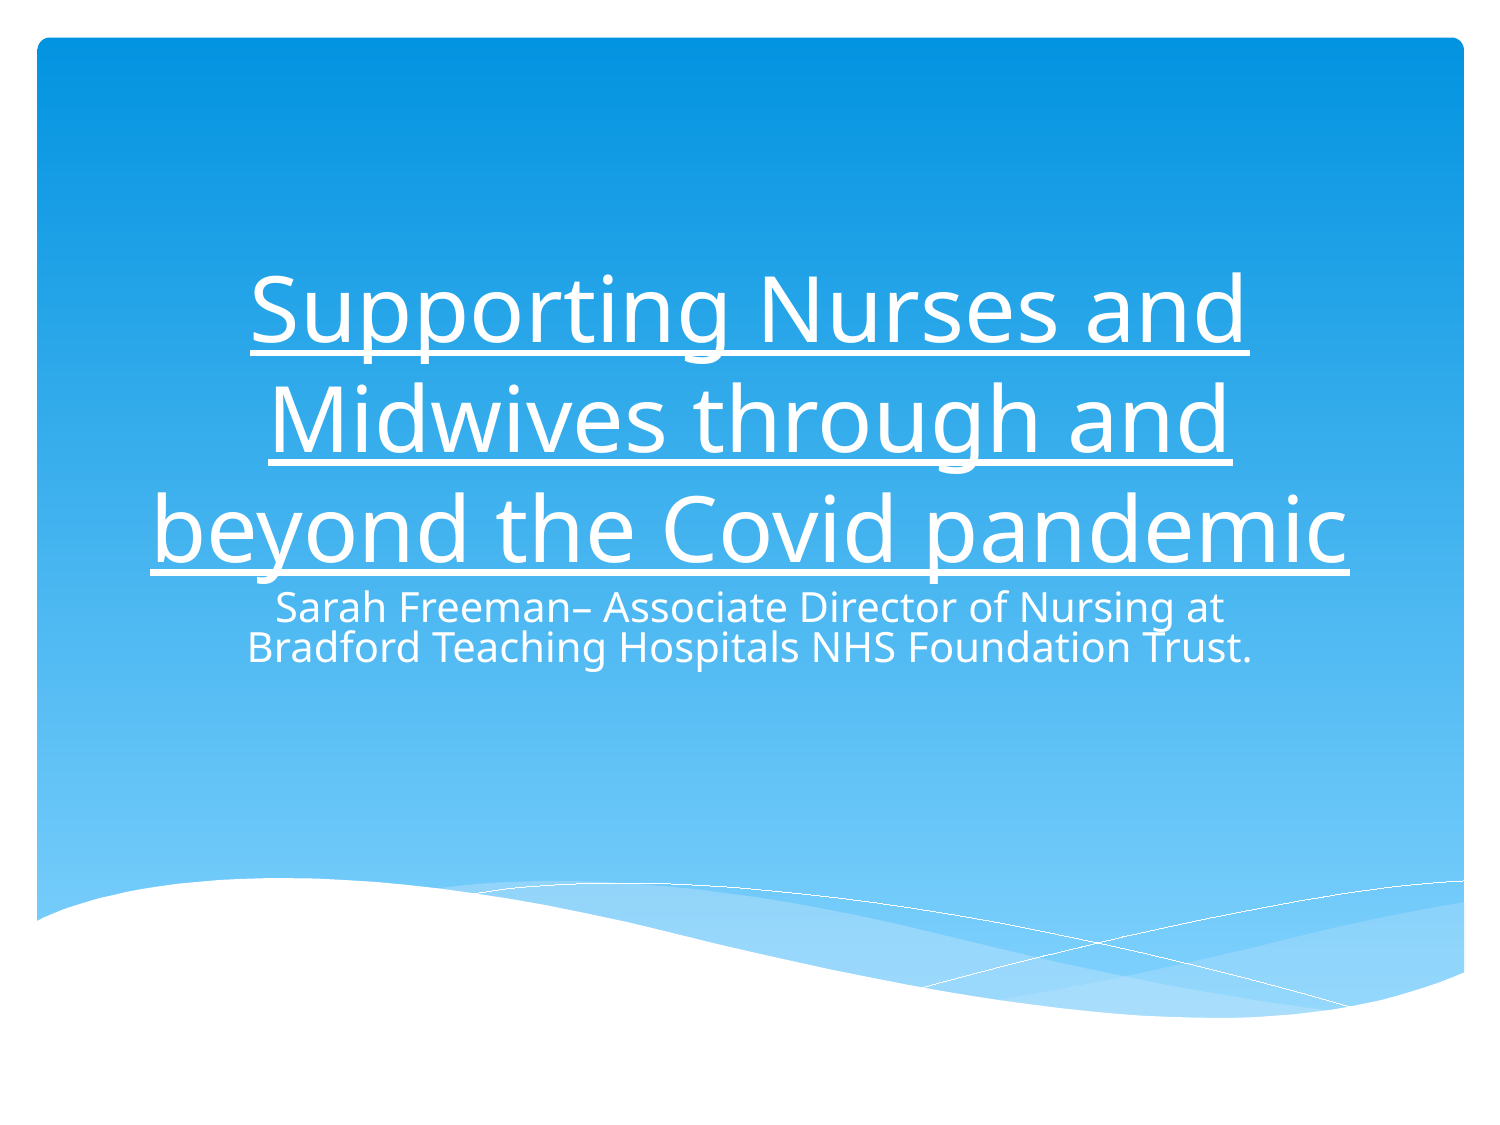

# Supporting Nurses and Midwives through and beyond the Covid pandemic
Sarah Freeman– Associate Director of Nursing at Bradford Teaching Hospitals NHS Foundation Trust.